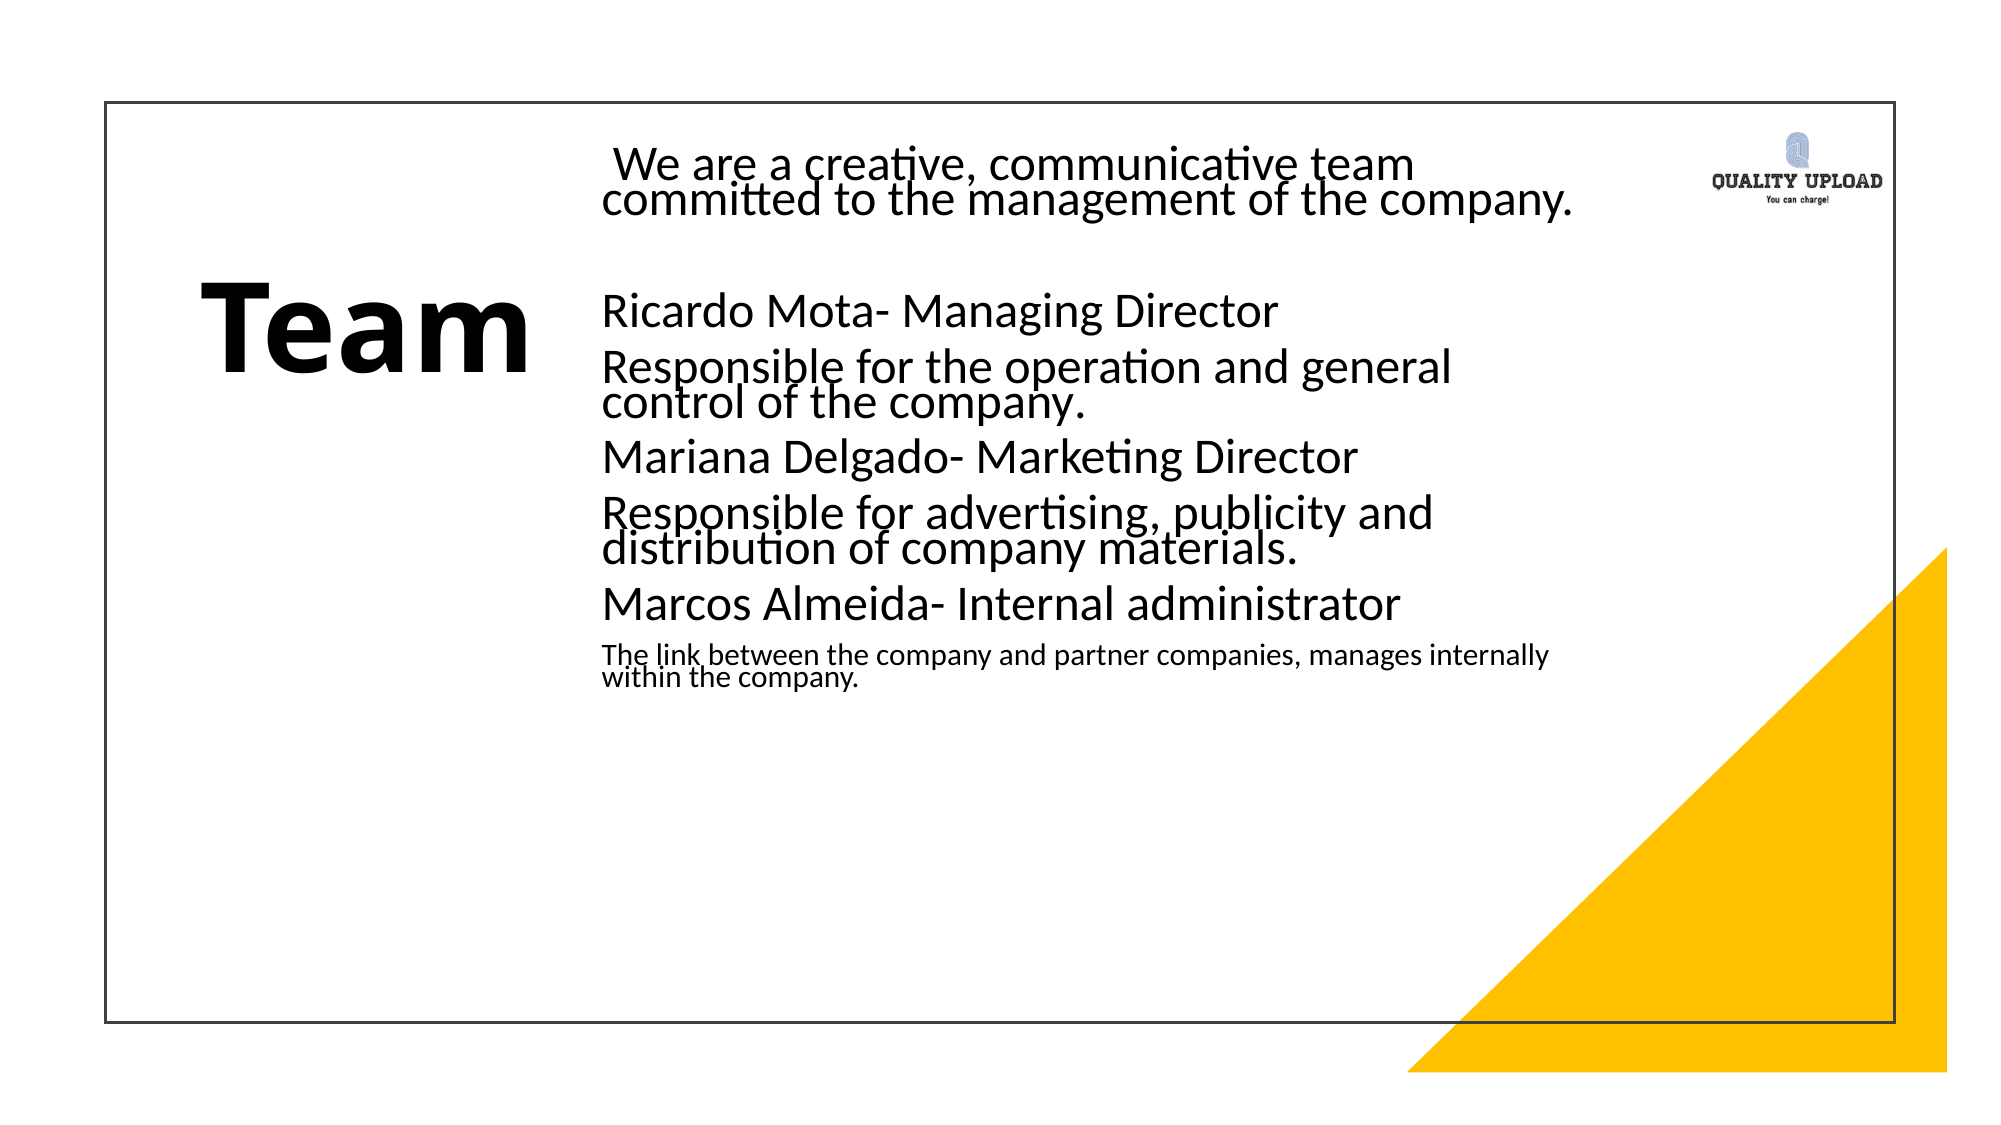

We are a creative, communicative team committed to the management of the company.
Ricardo Mota- Managing Director
Responsible for the operation and general control of the company.
Mariana Delgado- Marketing Director
Responsible for advertising, publicity and distribution of company materials.
Marcos Almeida- Internal administrator
The link between the company and partner companies, manages internally within the company.
# Team